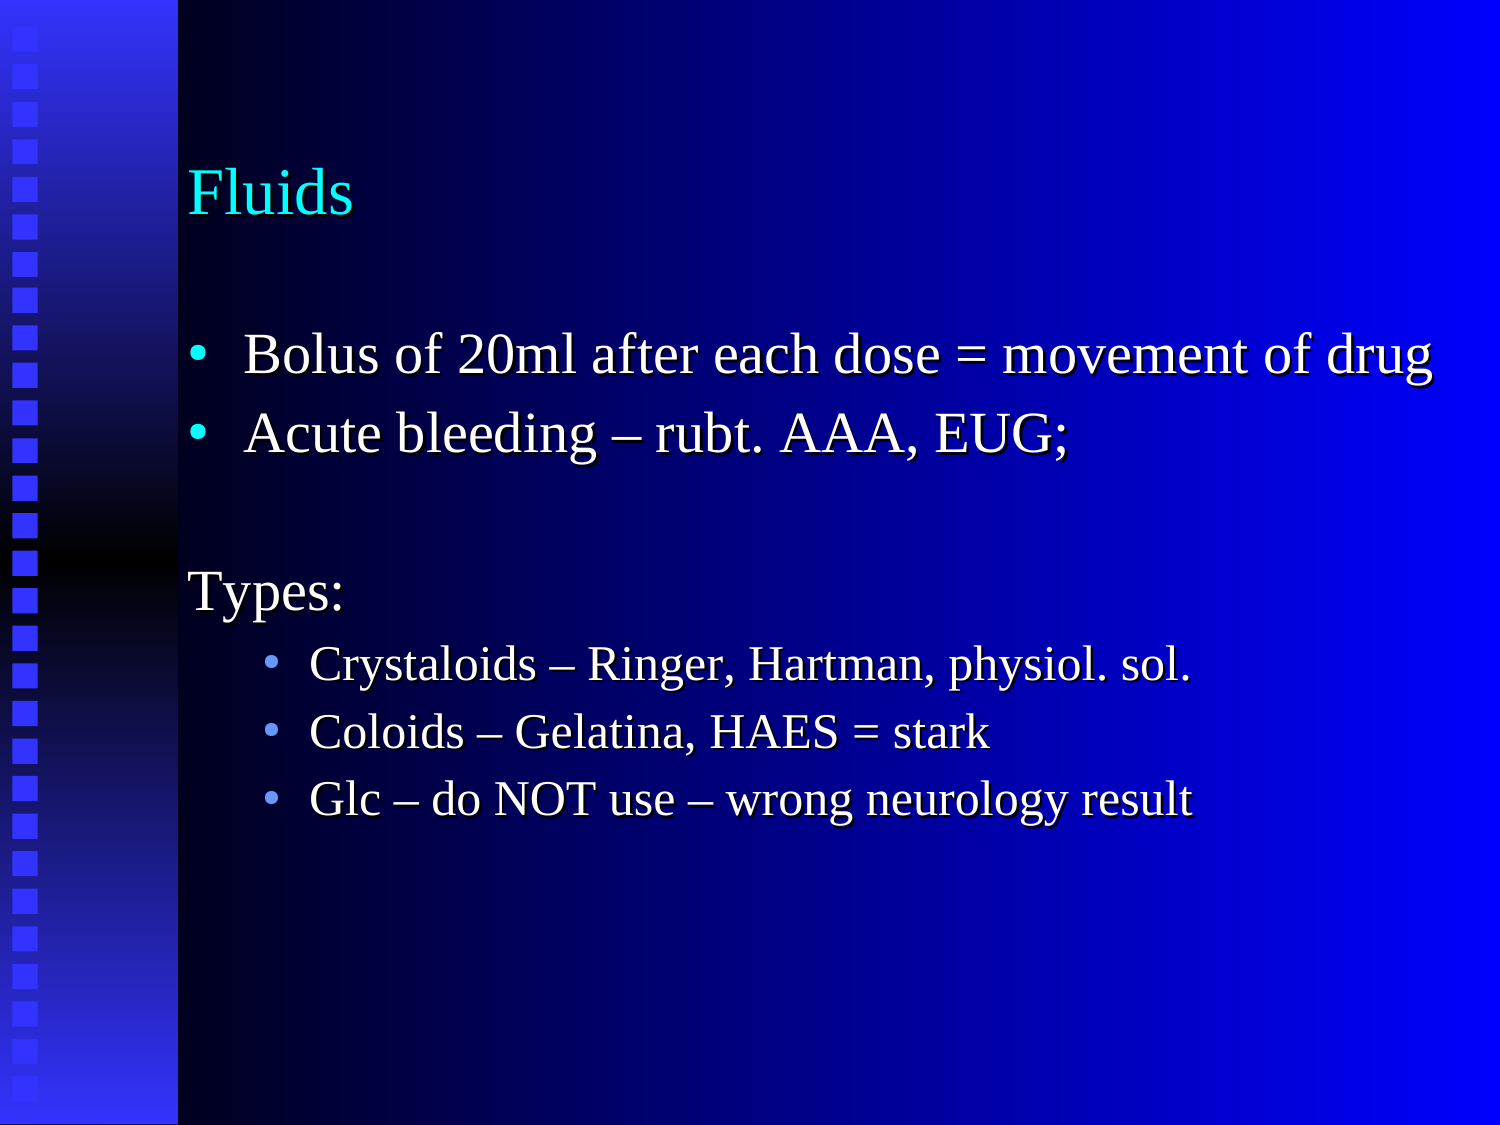

# Fluids
Bolus of 20ml after each dose = movement of drug
Acute bleeding – rubt. AAA, EUG;
Types:
Crystaloids – Ringer, Hartman, physiol. sol.
Coloids – Gelatina, HAES = stark
Glc – do NOT use – wrong neurology result